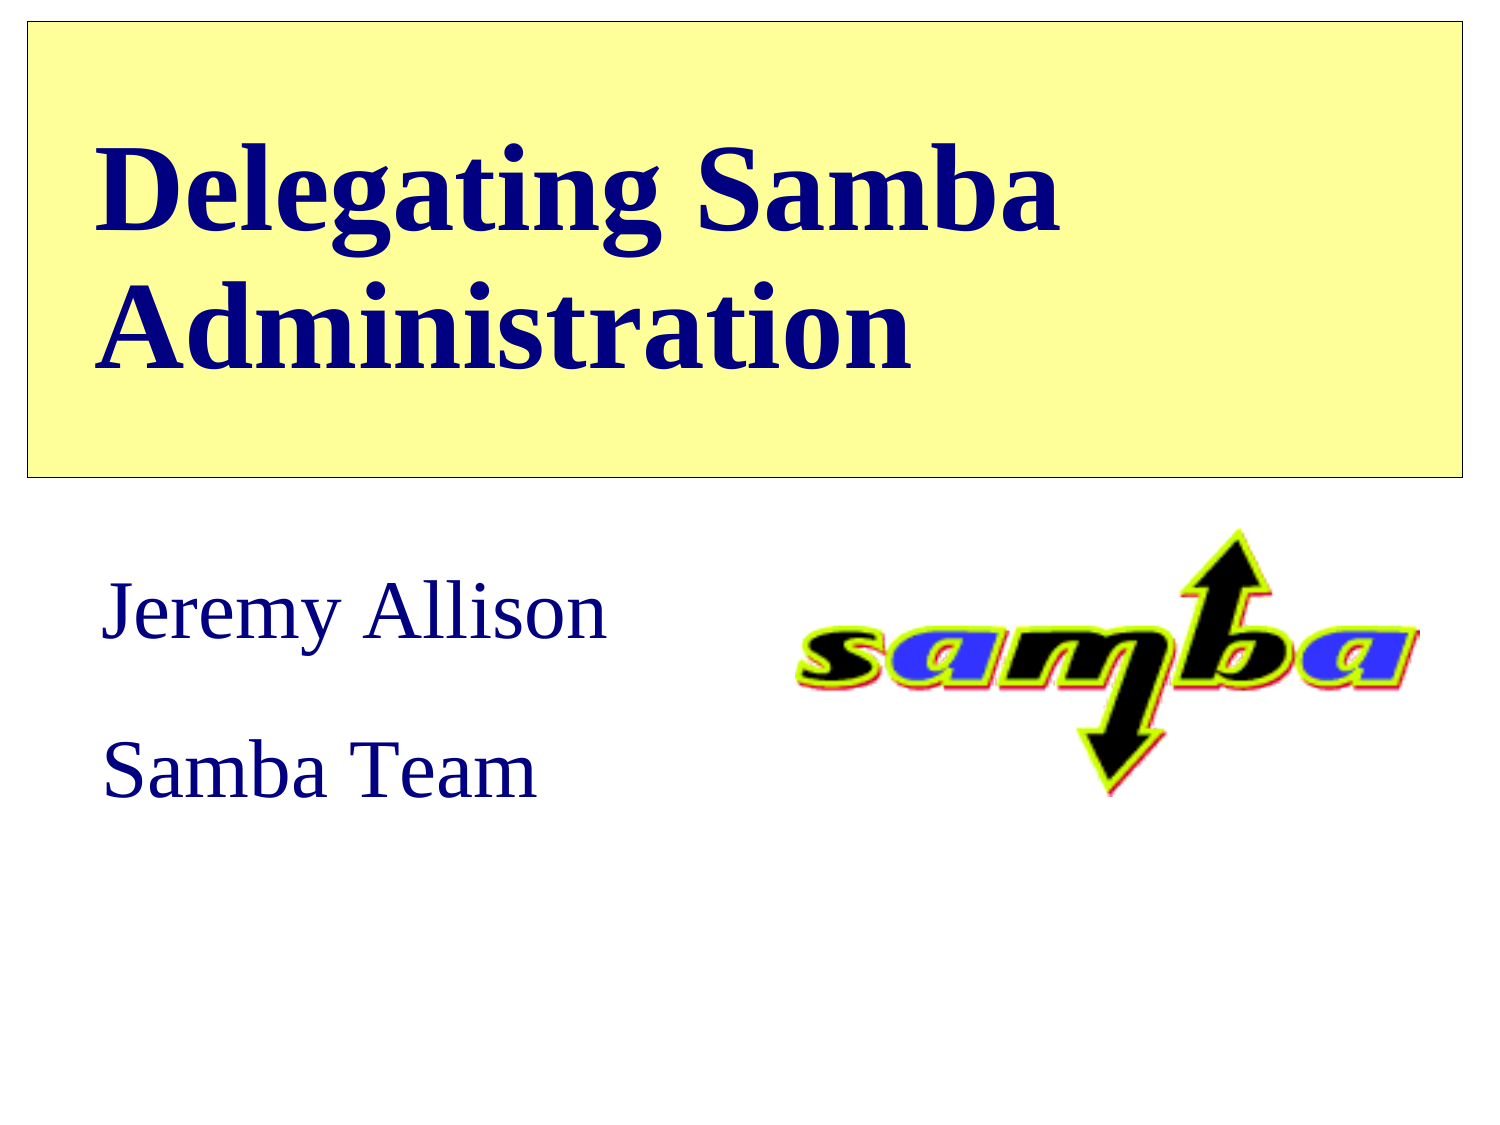

# Delegating Samba Administration
Jeremy Allison
Samba Team